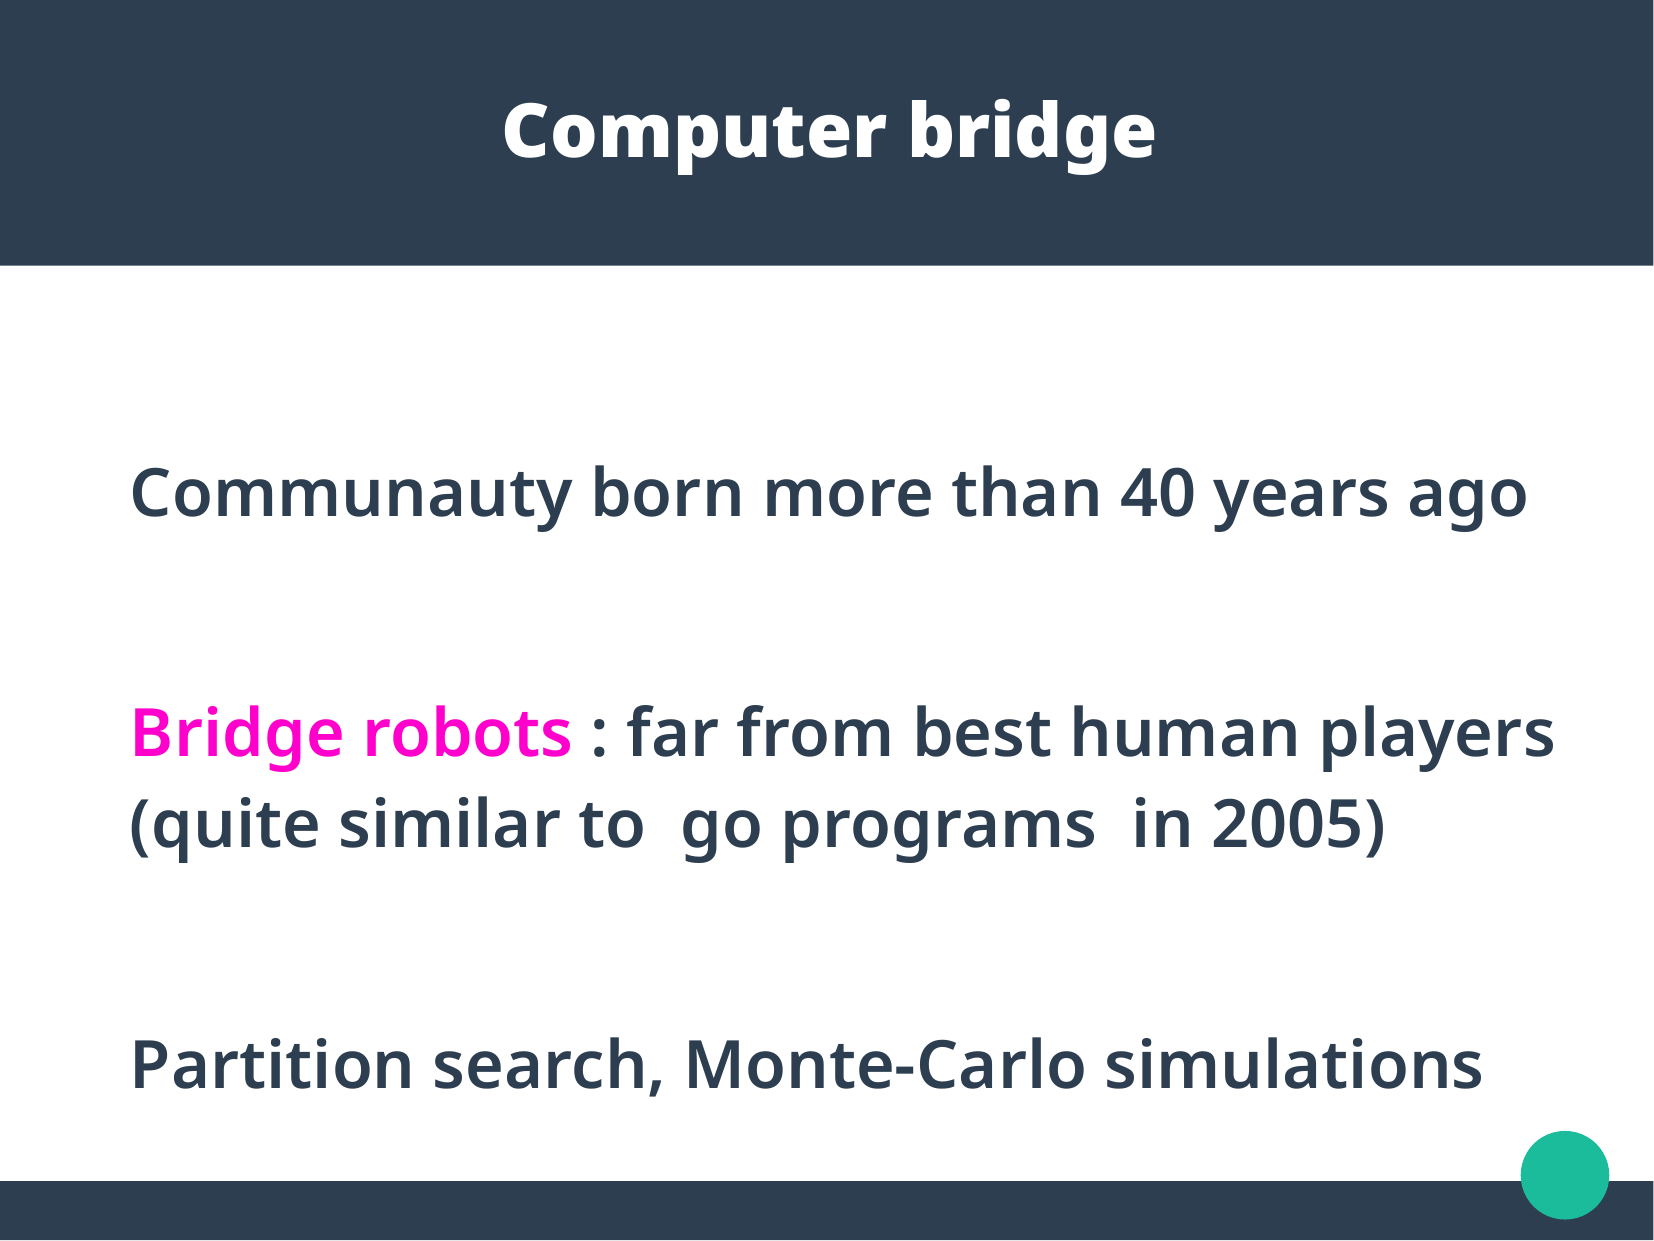

# Computer bridge
Communauty born more than 40 years ago
Bridge robots : far from best human players (quite similar to go programs in 2005)
Partition search, Monte-Carlo simulations